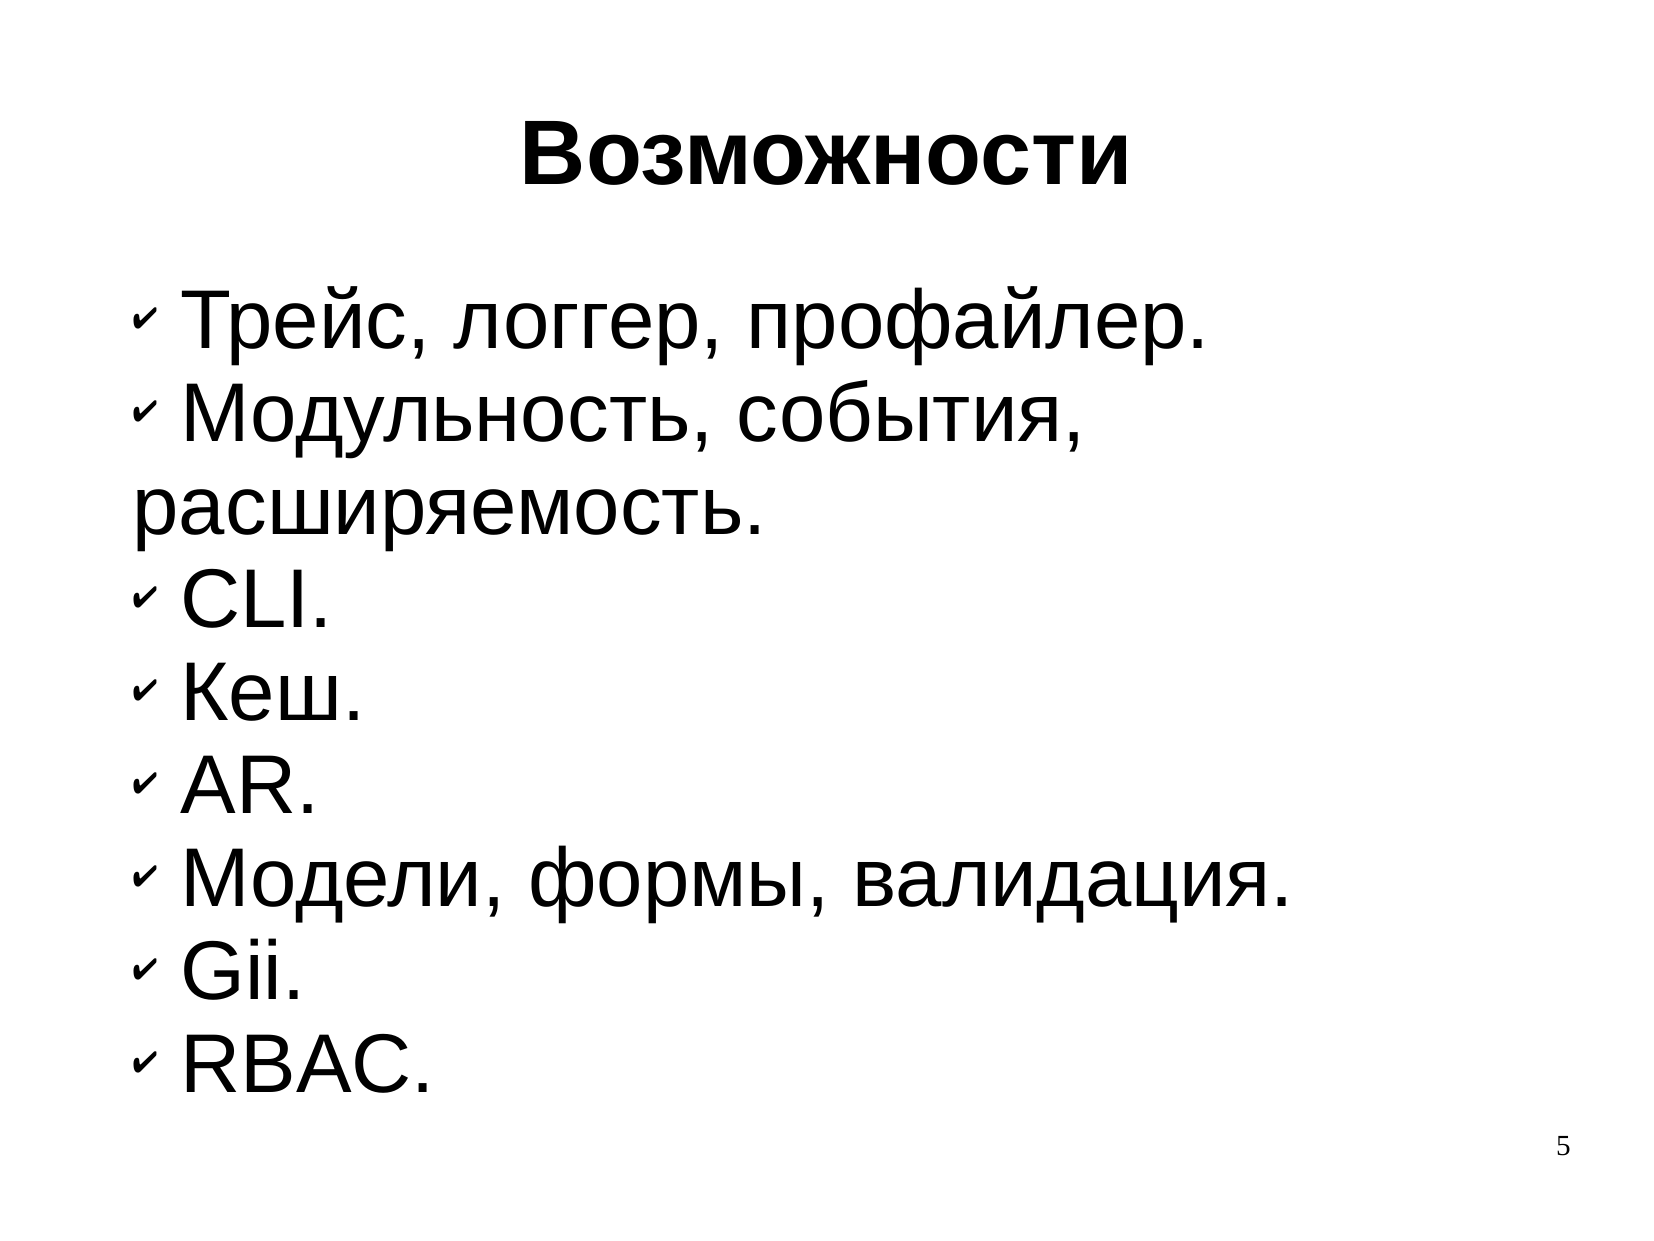

# Возможности
 Трейс, логгер, профайлер.
 Модульность, события, расширяемость.
 CLI.
 Кеш.
 AR.
 Модели, формы, валидация.
 Gii.
 RBAC.
5